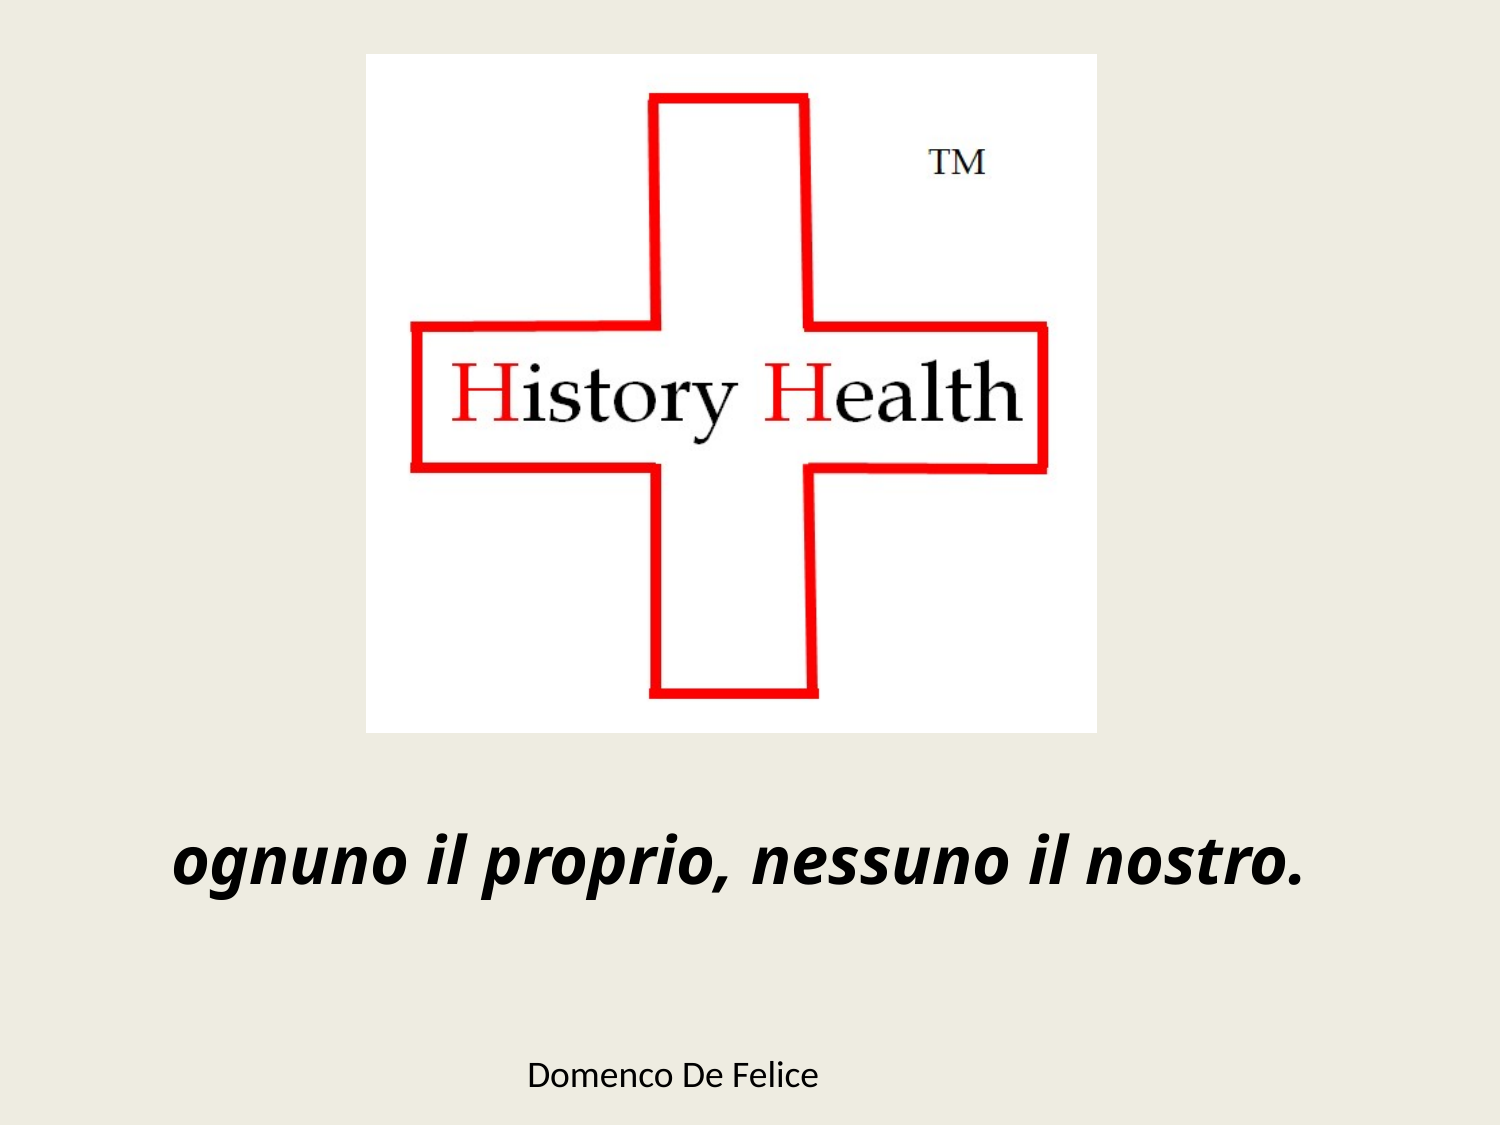

ognuno il proprio, nessuno il nostro.
Domenco De Felice